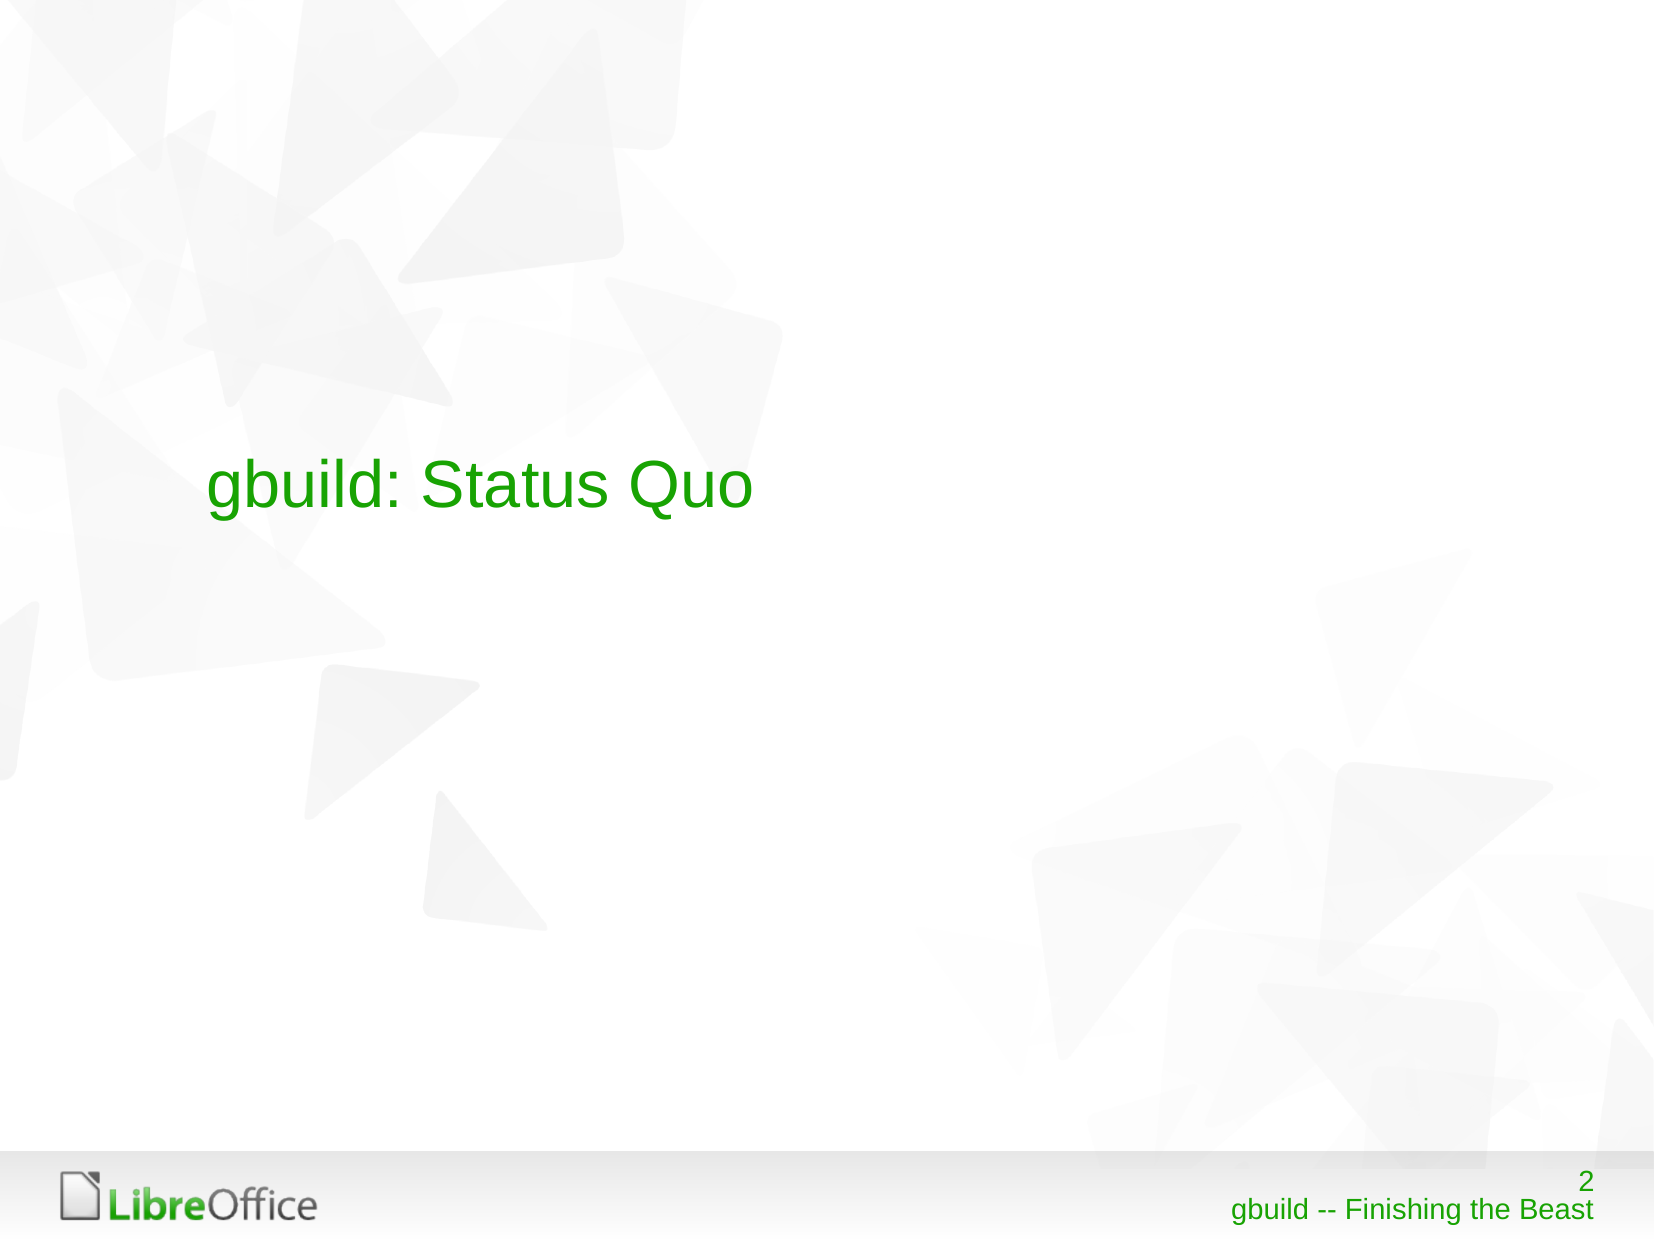

# gbuild: Status Quo
2
gbuild -- Finishing the Beast